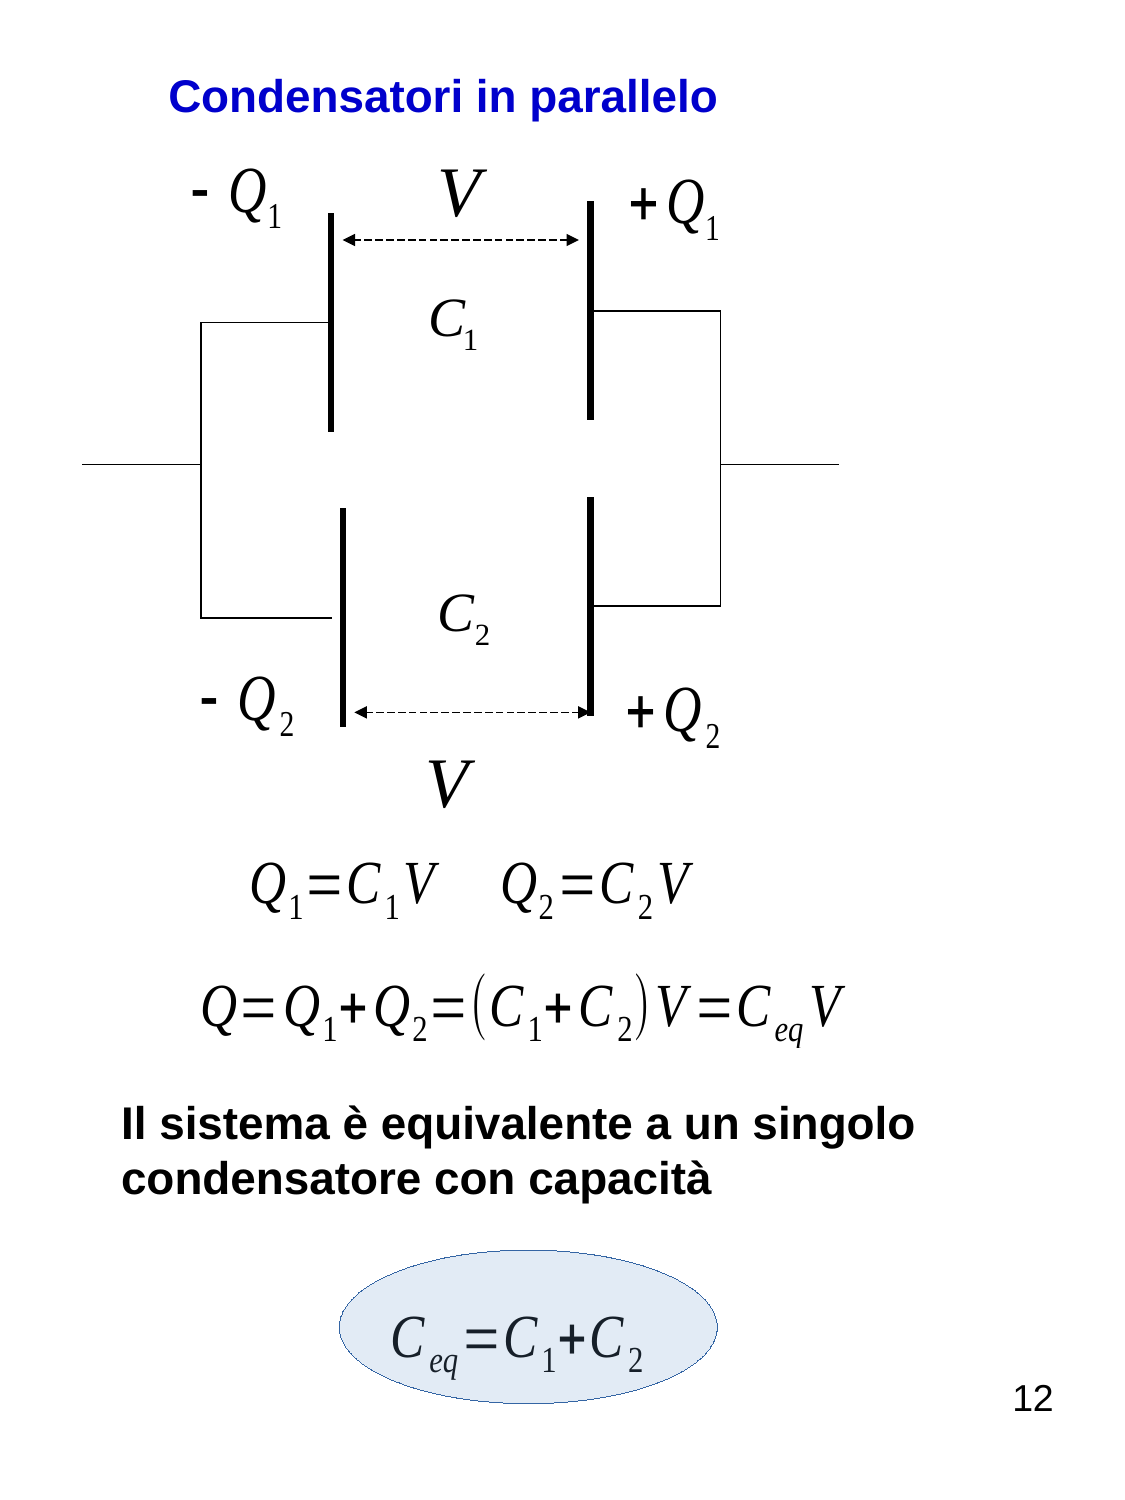

Condensatori in parallelo
Il sistema è equivalente a un singolo condensatore con capacità
P13 Elettrostatica 2
12